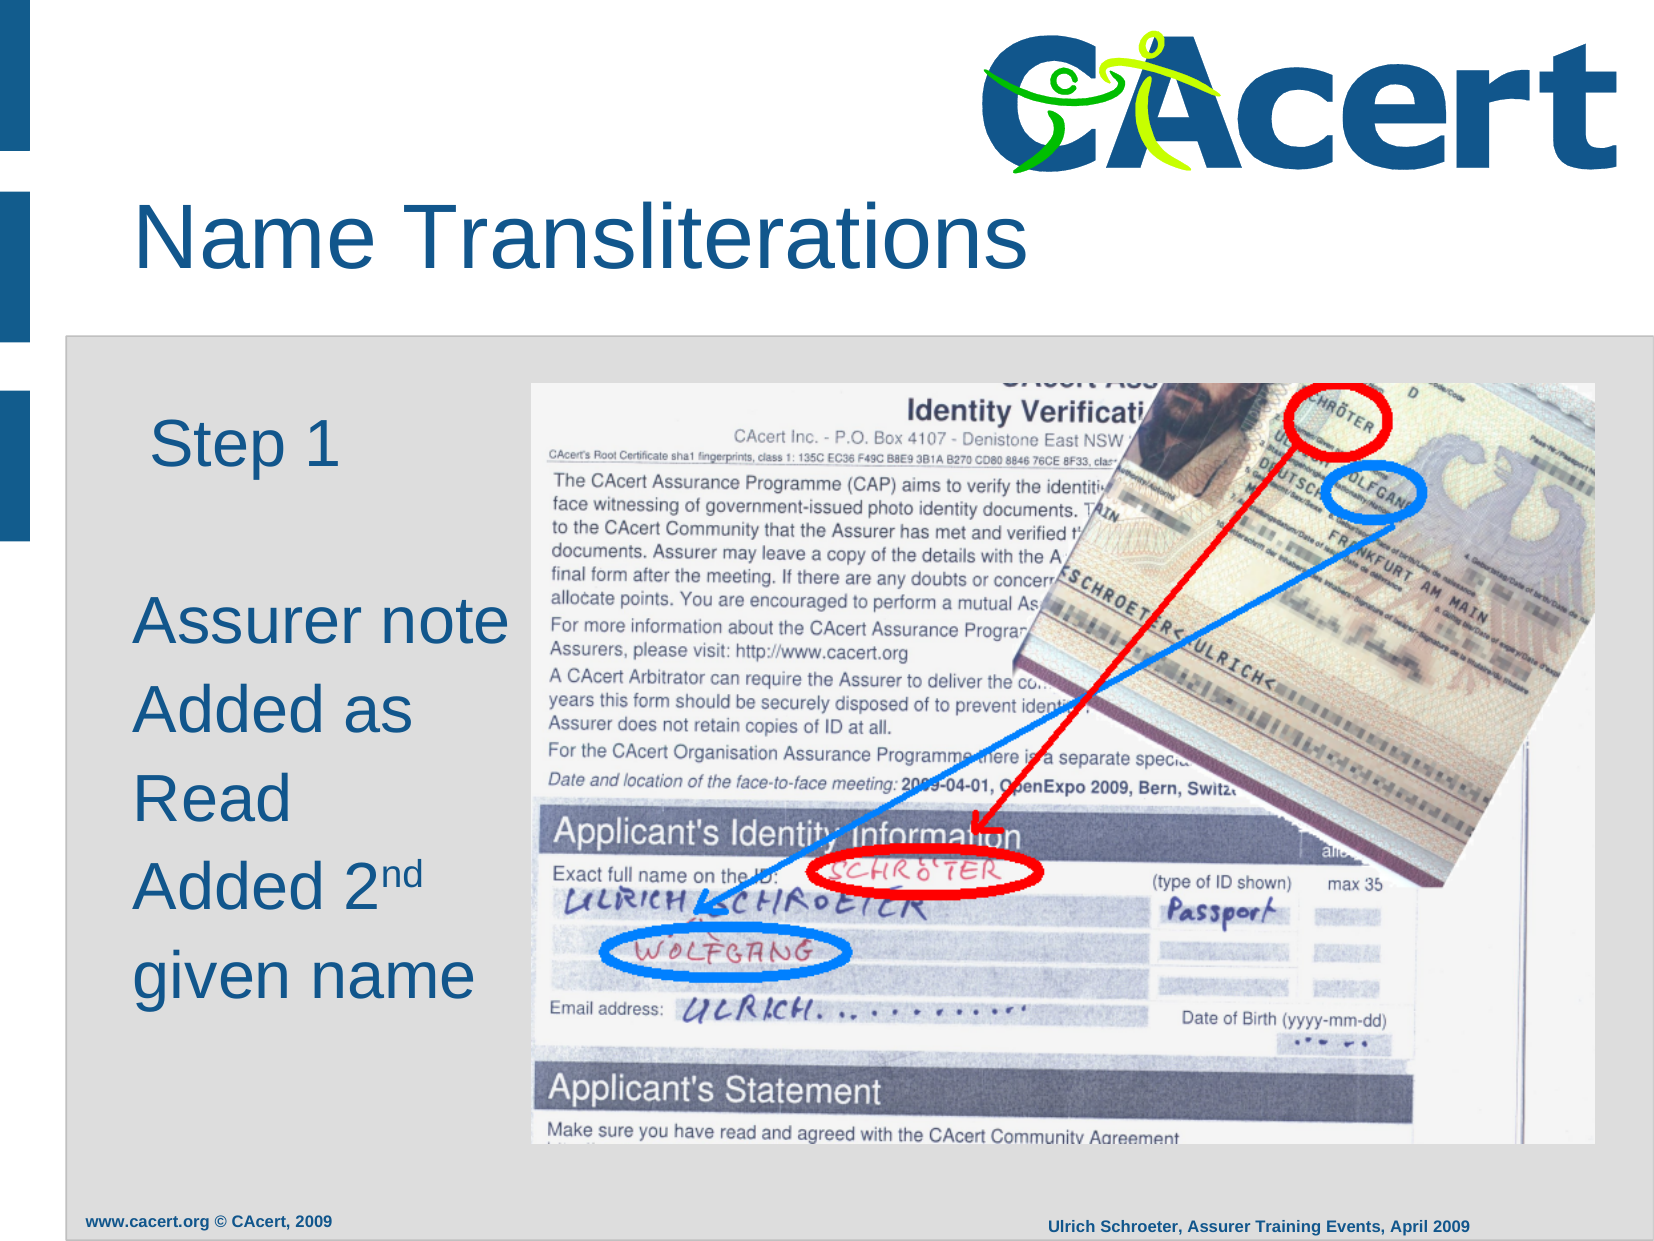

Name Transliterations
Step 1
Assurer note
Added as
Read
Added 2nd
given name